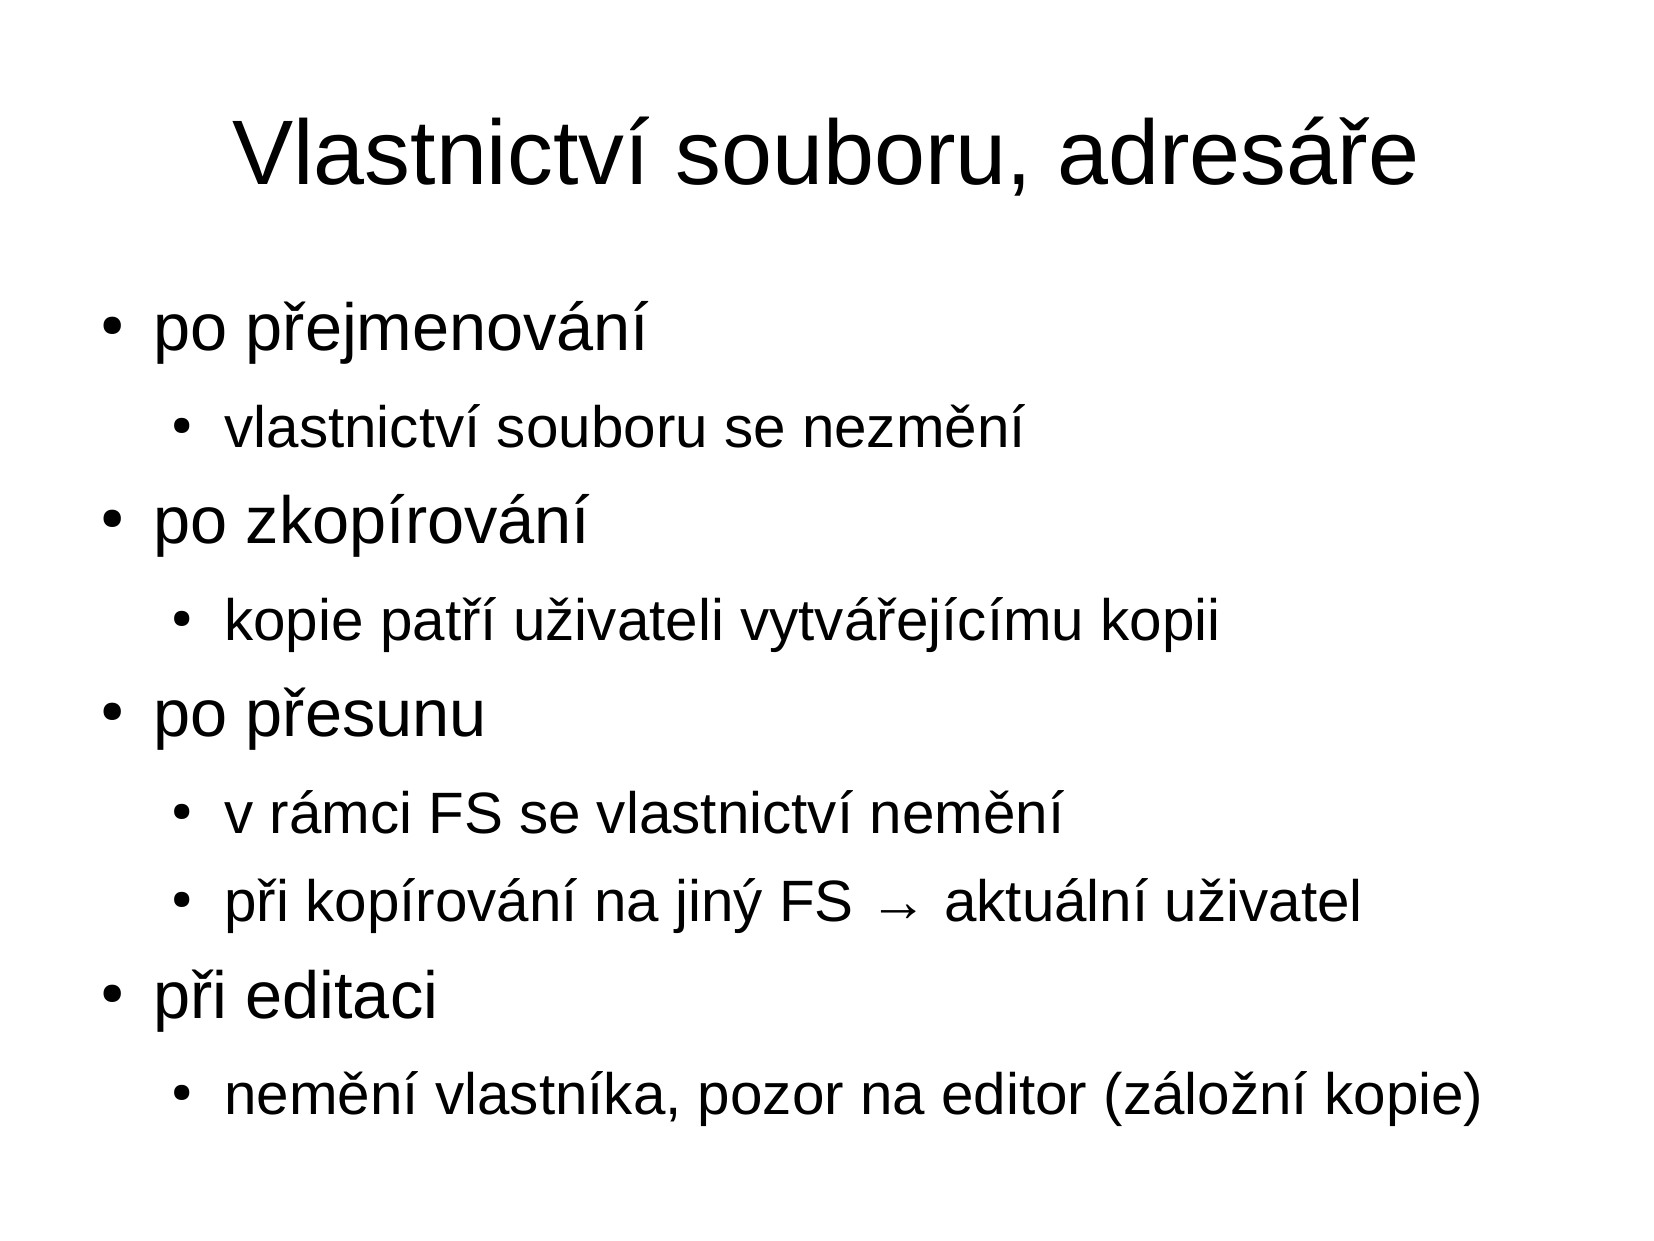

# Vlastnictví souboru, adresáře
po přejmenování
vlastnictví souboru se nezmění
po zkopírování
kopie patří uživateli vytvářejícímu kopii
po přesunu
v rámci FS se vlastnictví nemění
při kopírování na jiný FS → aktuální uživatel
při editaci
nemění vlastníka, pozor na editor (záložní kopie)